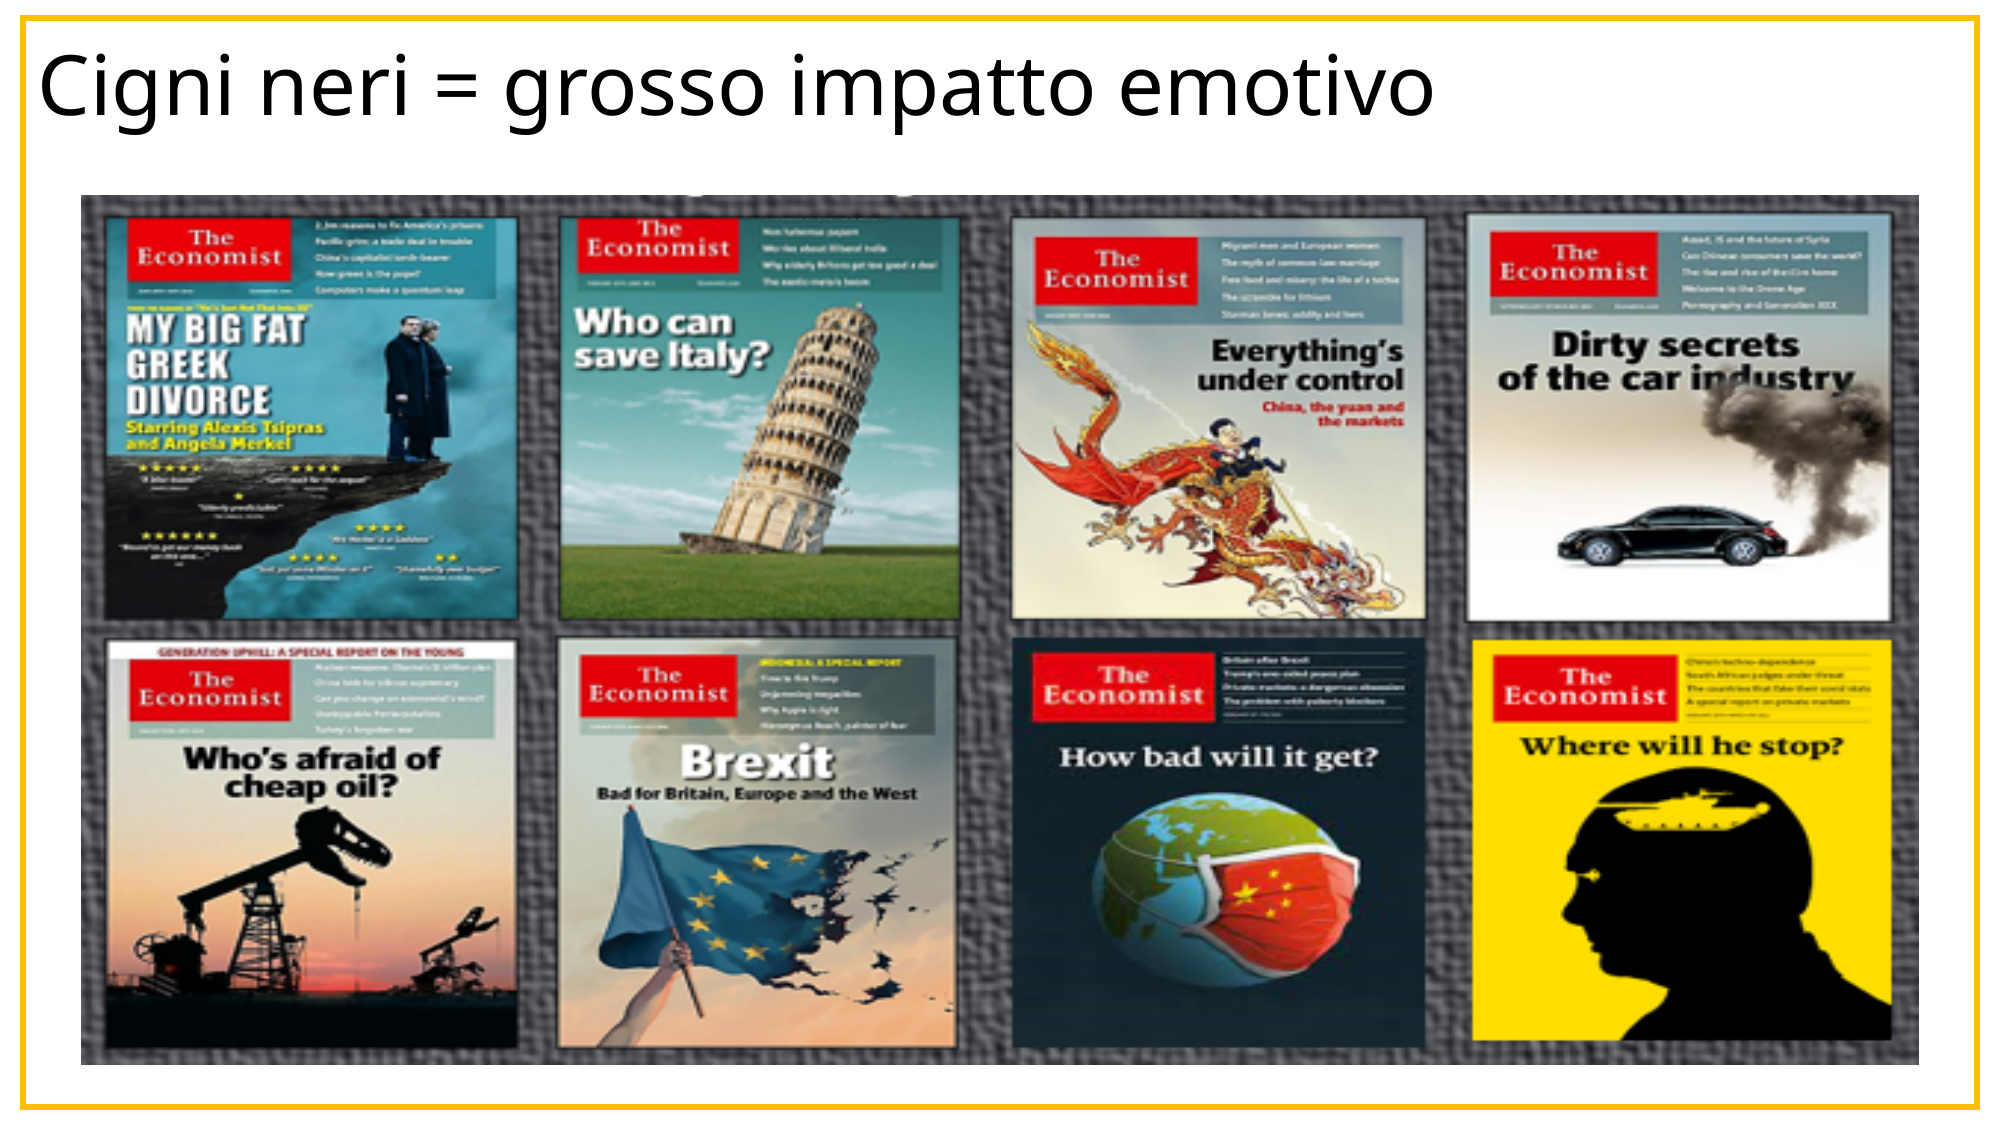

Cigni neri = grosso impatto emotivo
Irrazionalità VS Razionalità